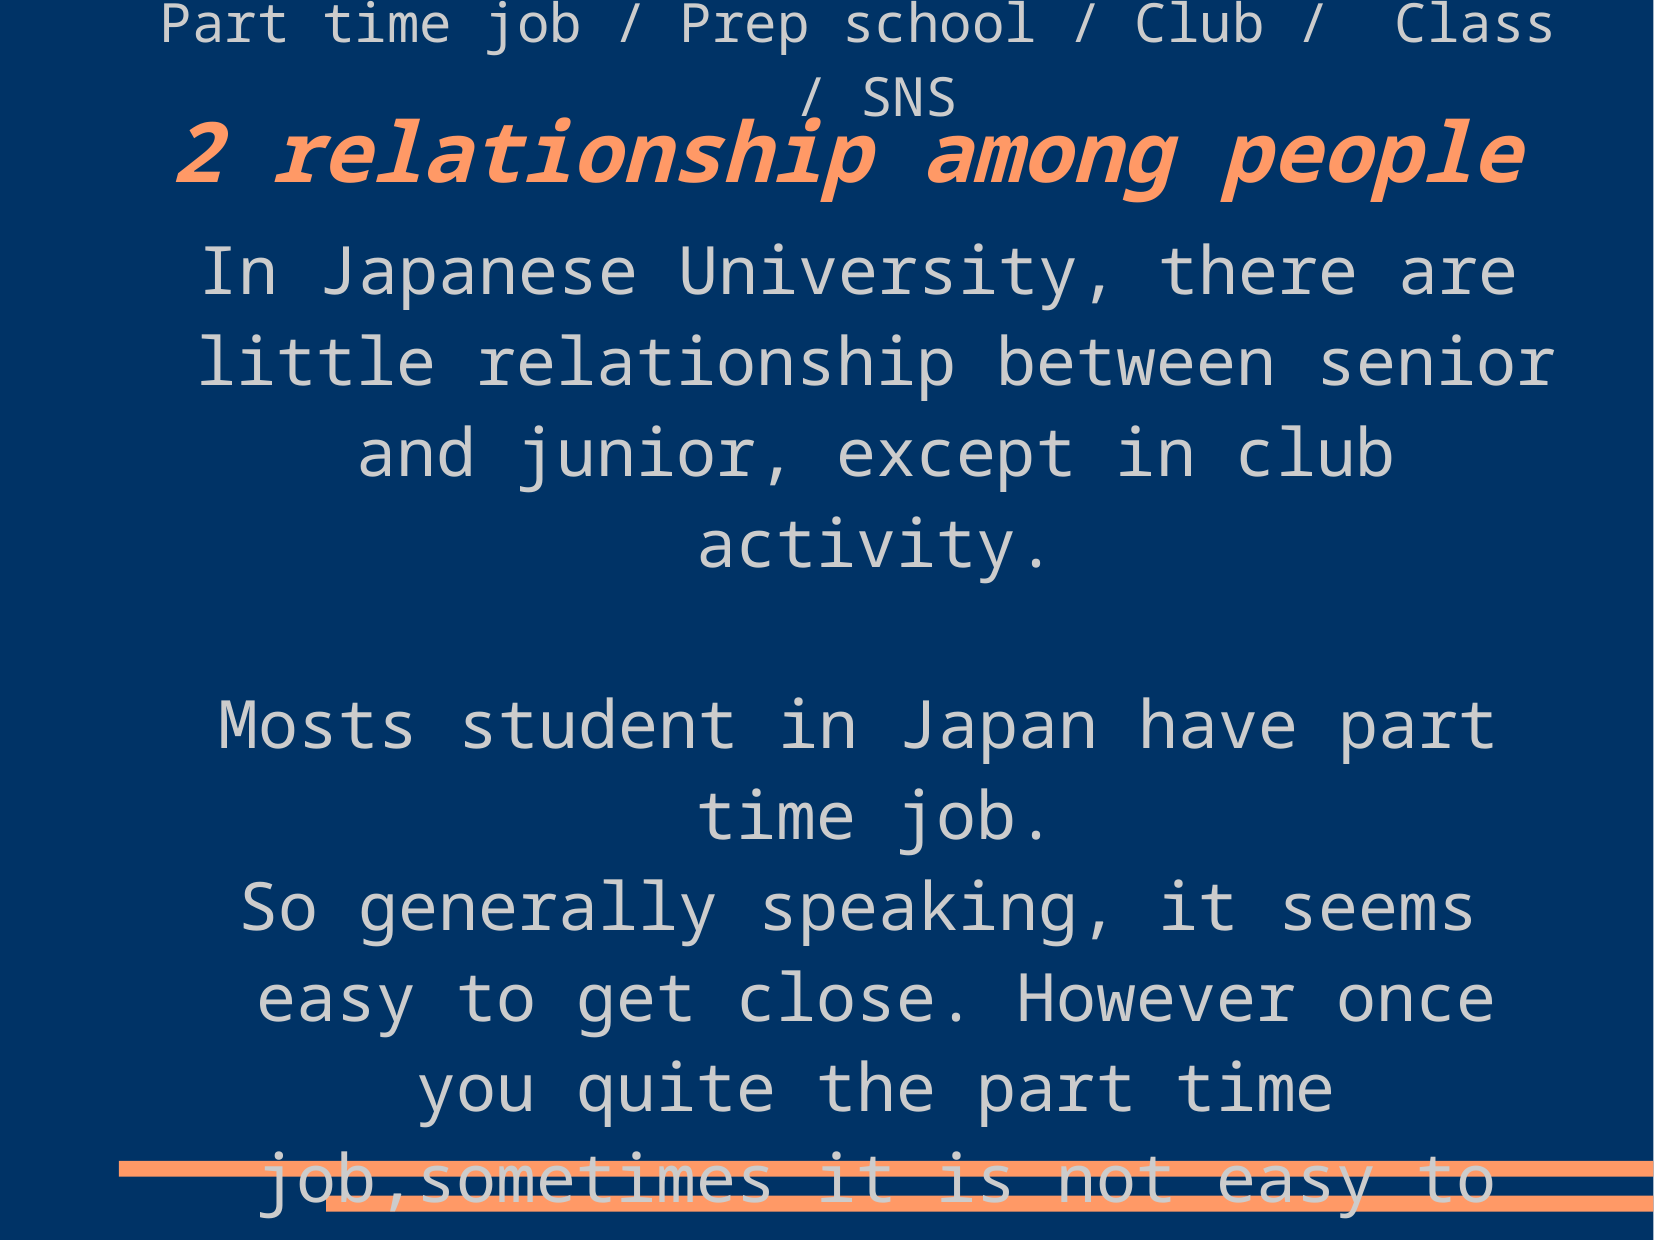

【Place where people(students) meet】
Part time job / Prep school / Club / Class / SNS
In Japanese University, there are little relationship between senior and junior, except in club activity.
Mosts student in Japan have part time job.
So generally speaking, it seems easy to get close. However once you quite the part time job,sometimes it is not easy to keep contact with friends.
# 2 relationship among people